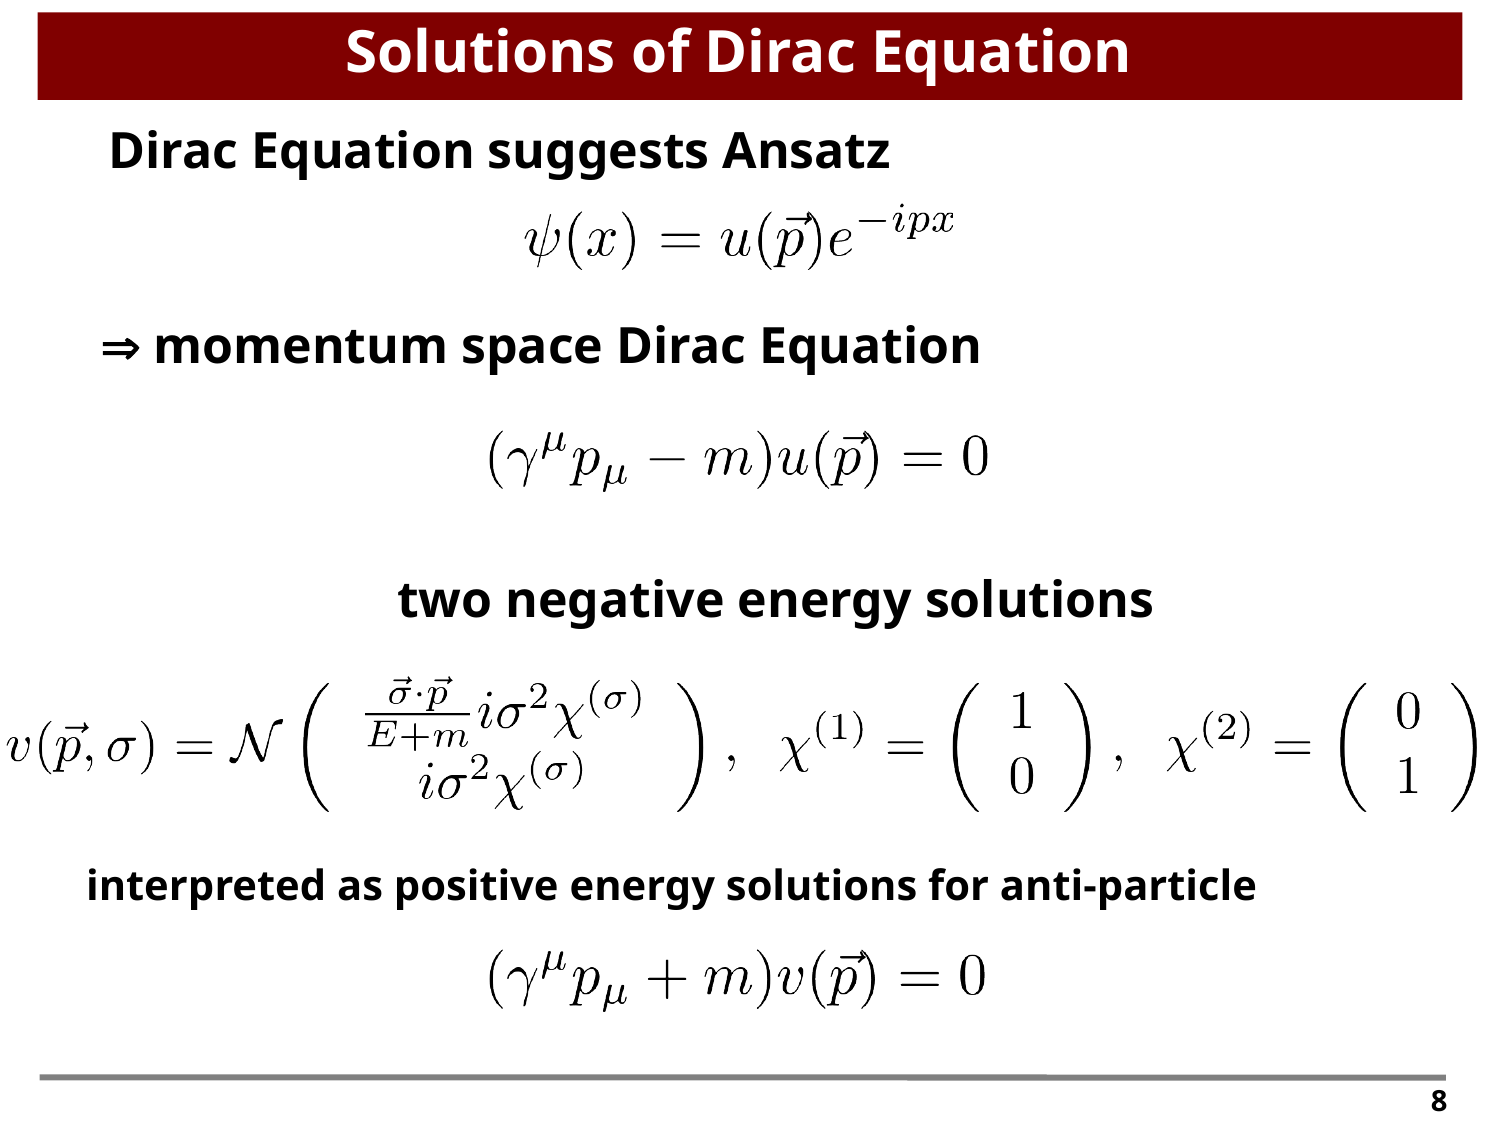

# Solutions of Dirac Equation
 	Dirac Equation suggests Ansatz
 Þ momentum space Dirac Equation
two negative energy solutions
 	interpreted as positive energy solutions for anti-particle